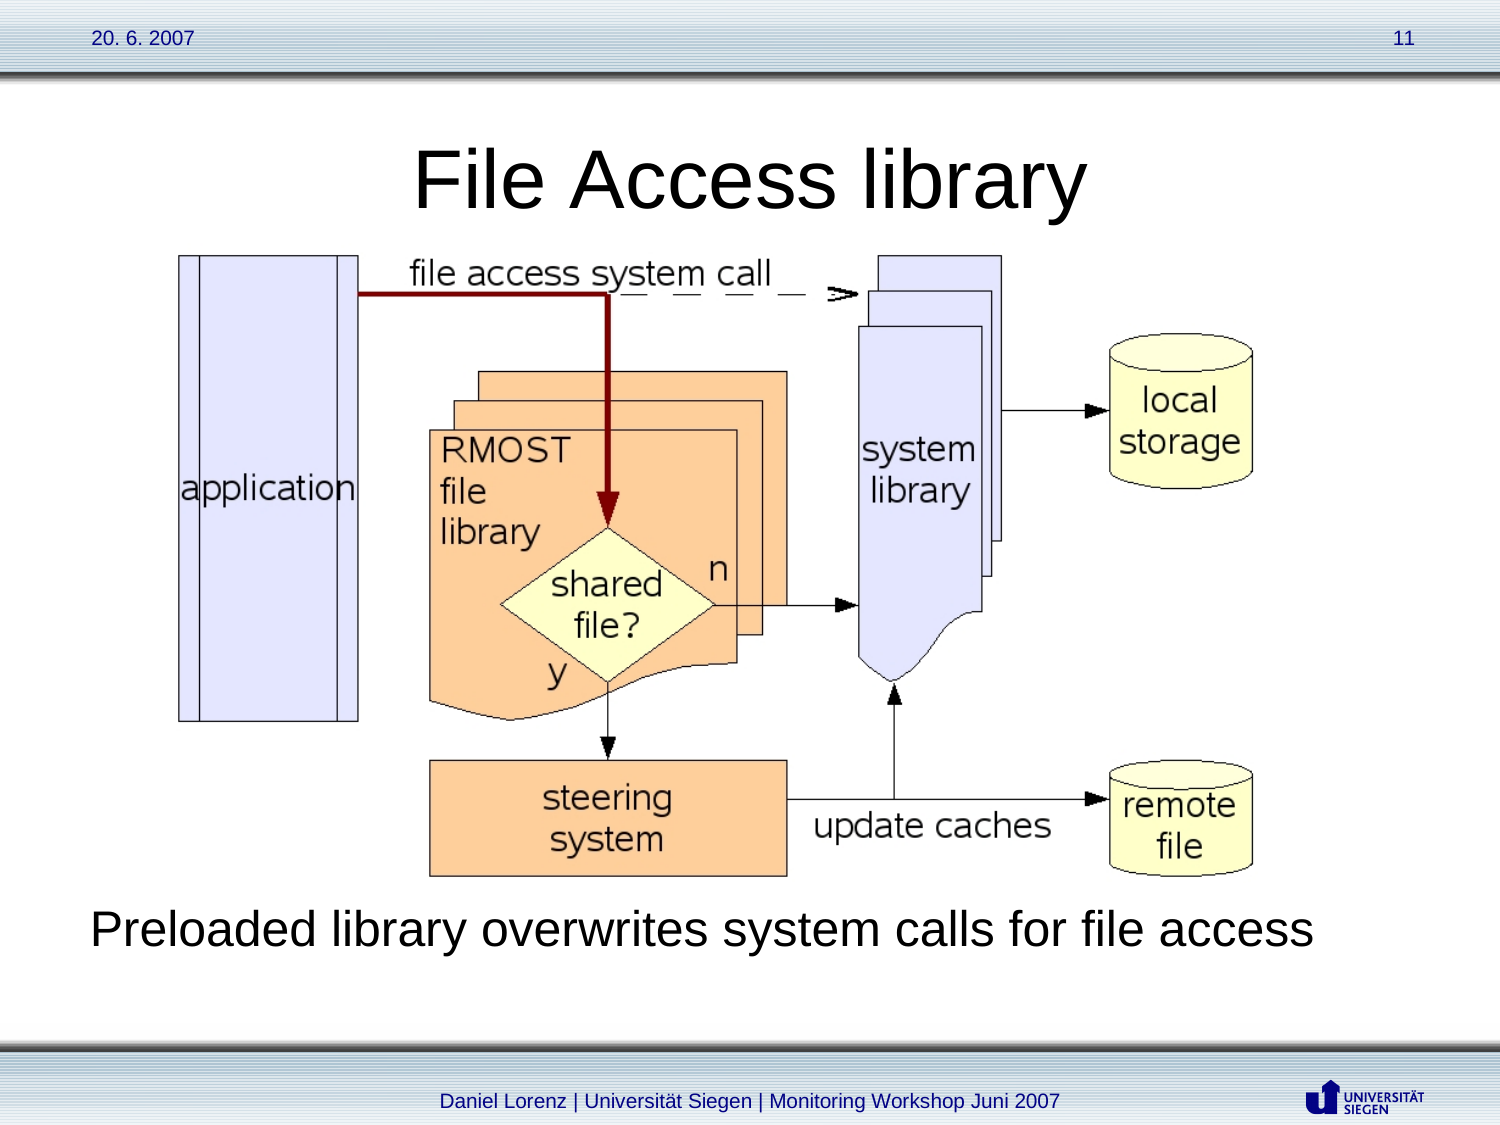

11
20. 6. 2007
# File Access library
Preloaded library overwrites system calls for file access
Daniel Lorenz | Universität Siegen | Monitoring Workshop Juni 2007